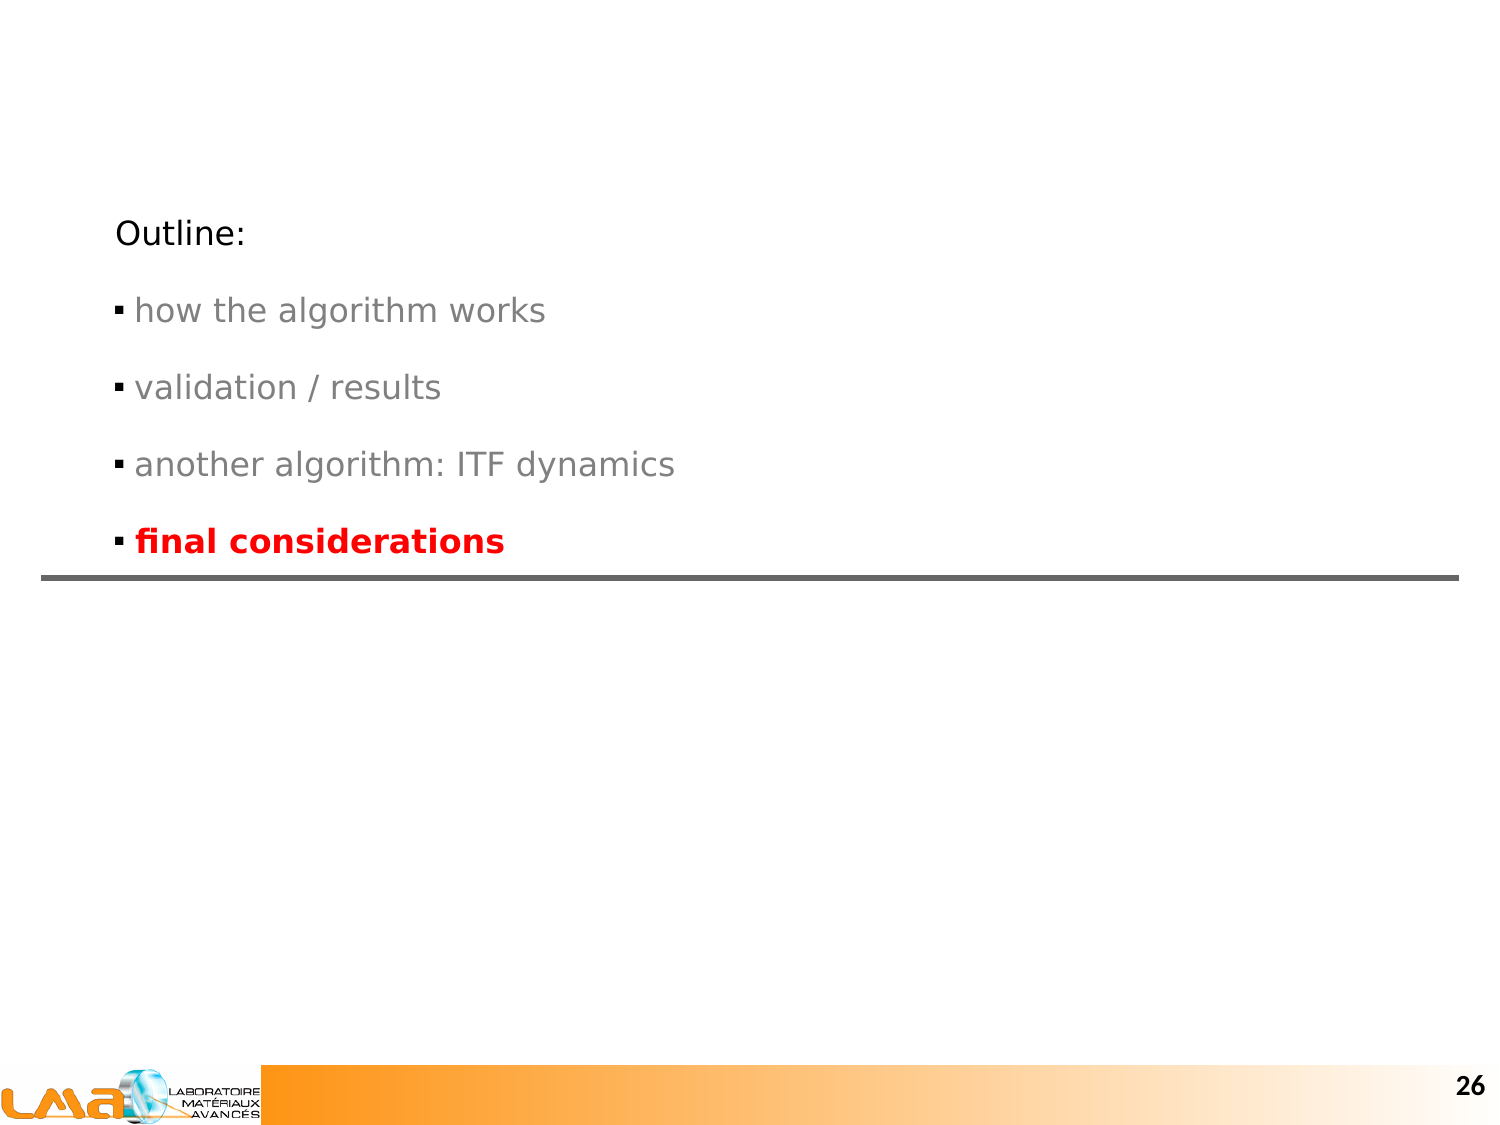

#
Outline:
 how the algorithm works
 validation / results
 another algorithm: ITF dynamics
 final considerations
26